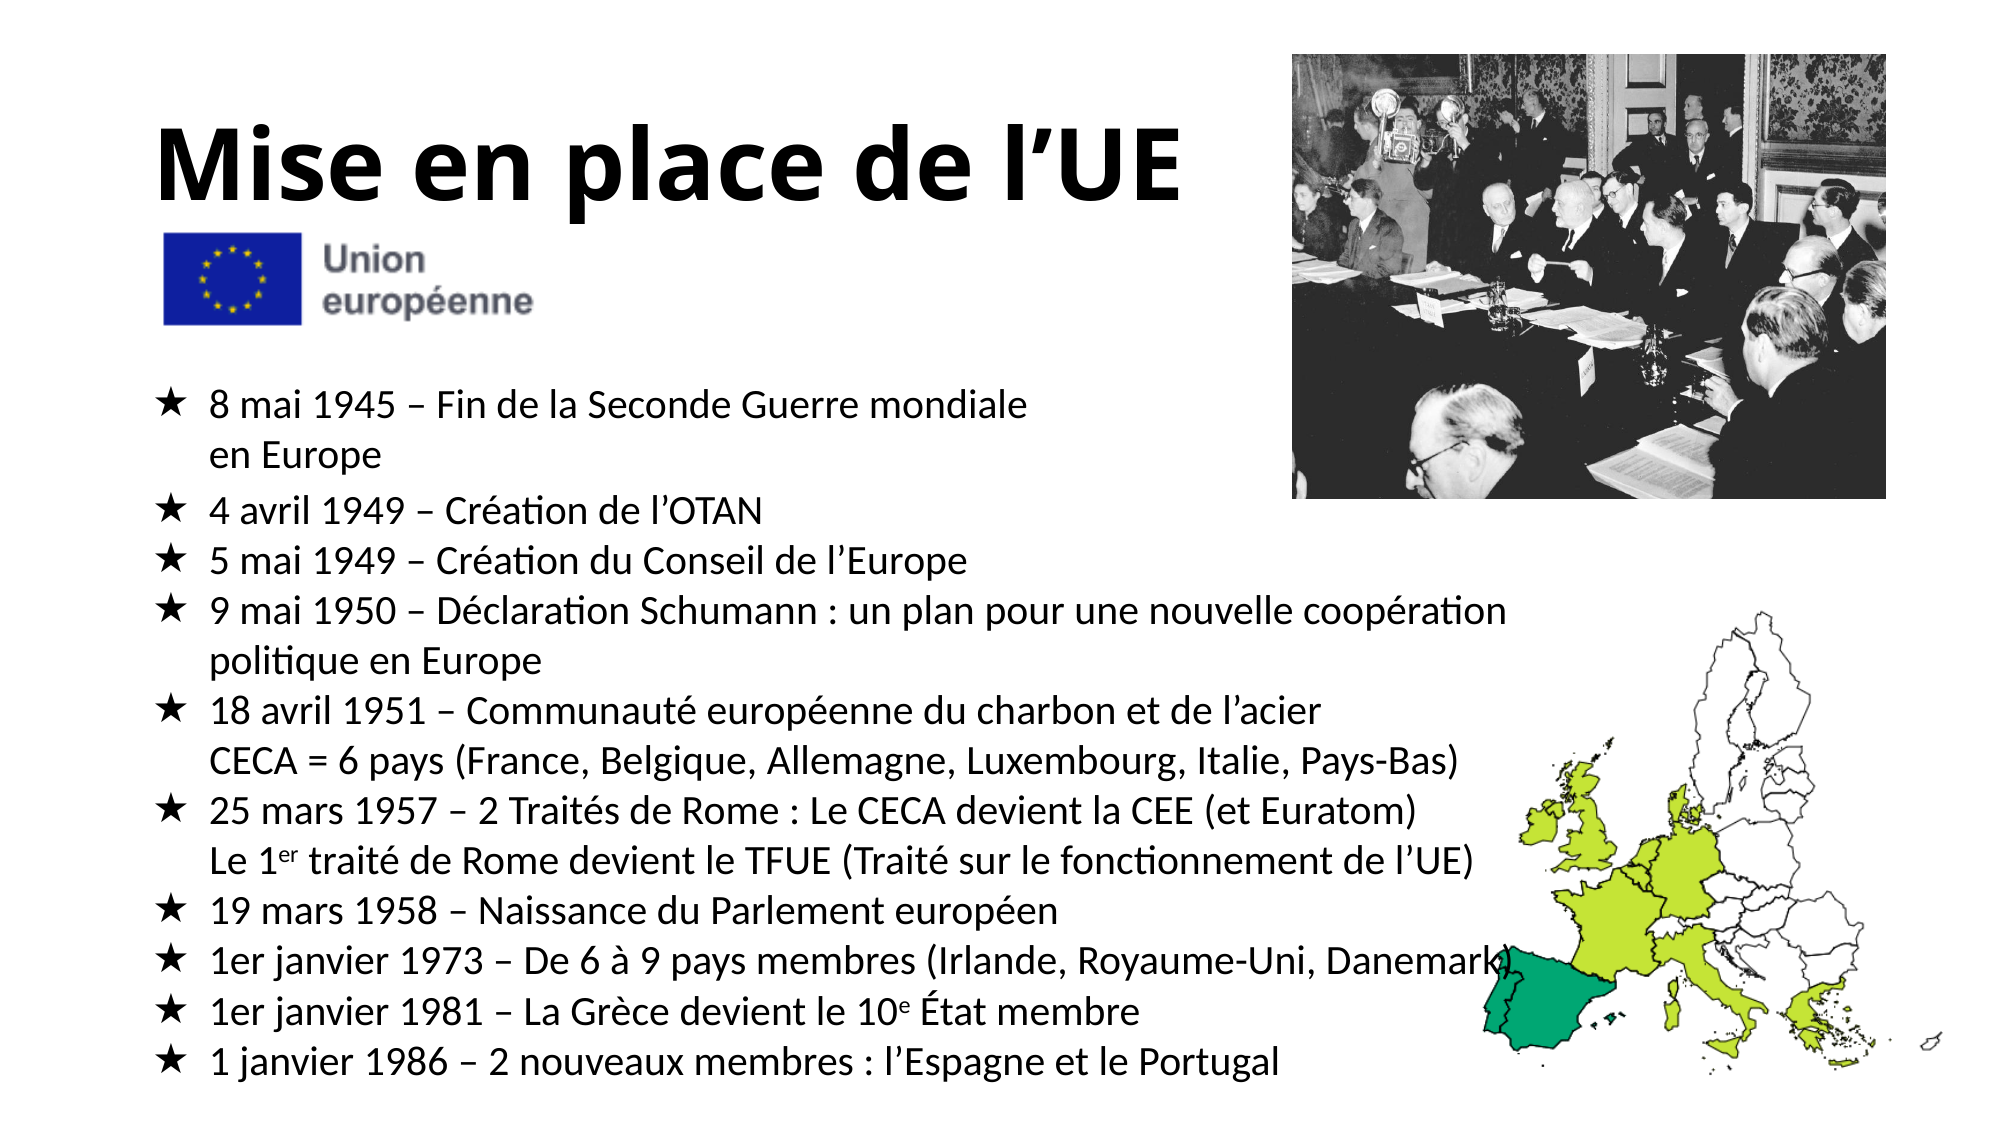

# Mise en place de l’UE
8 mai 1945 – Fin de la Seconde Guerre mondiale en Europe
4 avril 1949 – Création de l’OTAN
5 mai 1949 – Création du Conseil de l’Europe
9 mai 1950 – Déclaration Schumann : un plan pour une nouvelle coopération politique en Europe
18 avril 1951 – Communauté européenne du charbon et de l’acier
 CECA = 6 pays (France, Belgique, Allemagne, Luxembourg, Italie, Pays-Bas)
25 mars 1957 – 2 Traités de Rome : Le CECA devient la CEE (et Euratom)
 Le 1er traité de Rome devient le TFUE (Traité sur le fonctionnement de l’UE)
19 mars 1958 – Naissance du Parlement européen
1er janvier 1973 – De 6 à 9 pays membres (Irlande, Royaume-Uni, Danemark)
1er janvier 1981 – La Grèce devient le 10e État membre
1 janvier 1986 – 2 nouveaux membres : l’Espagne et le Portugal